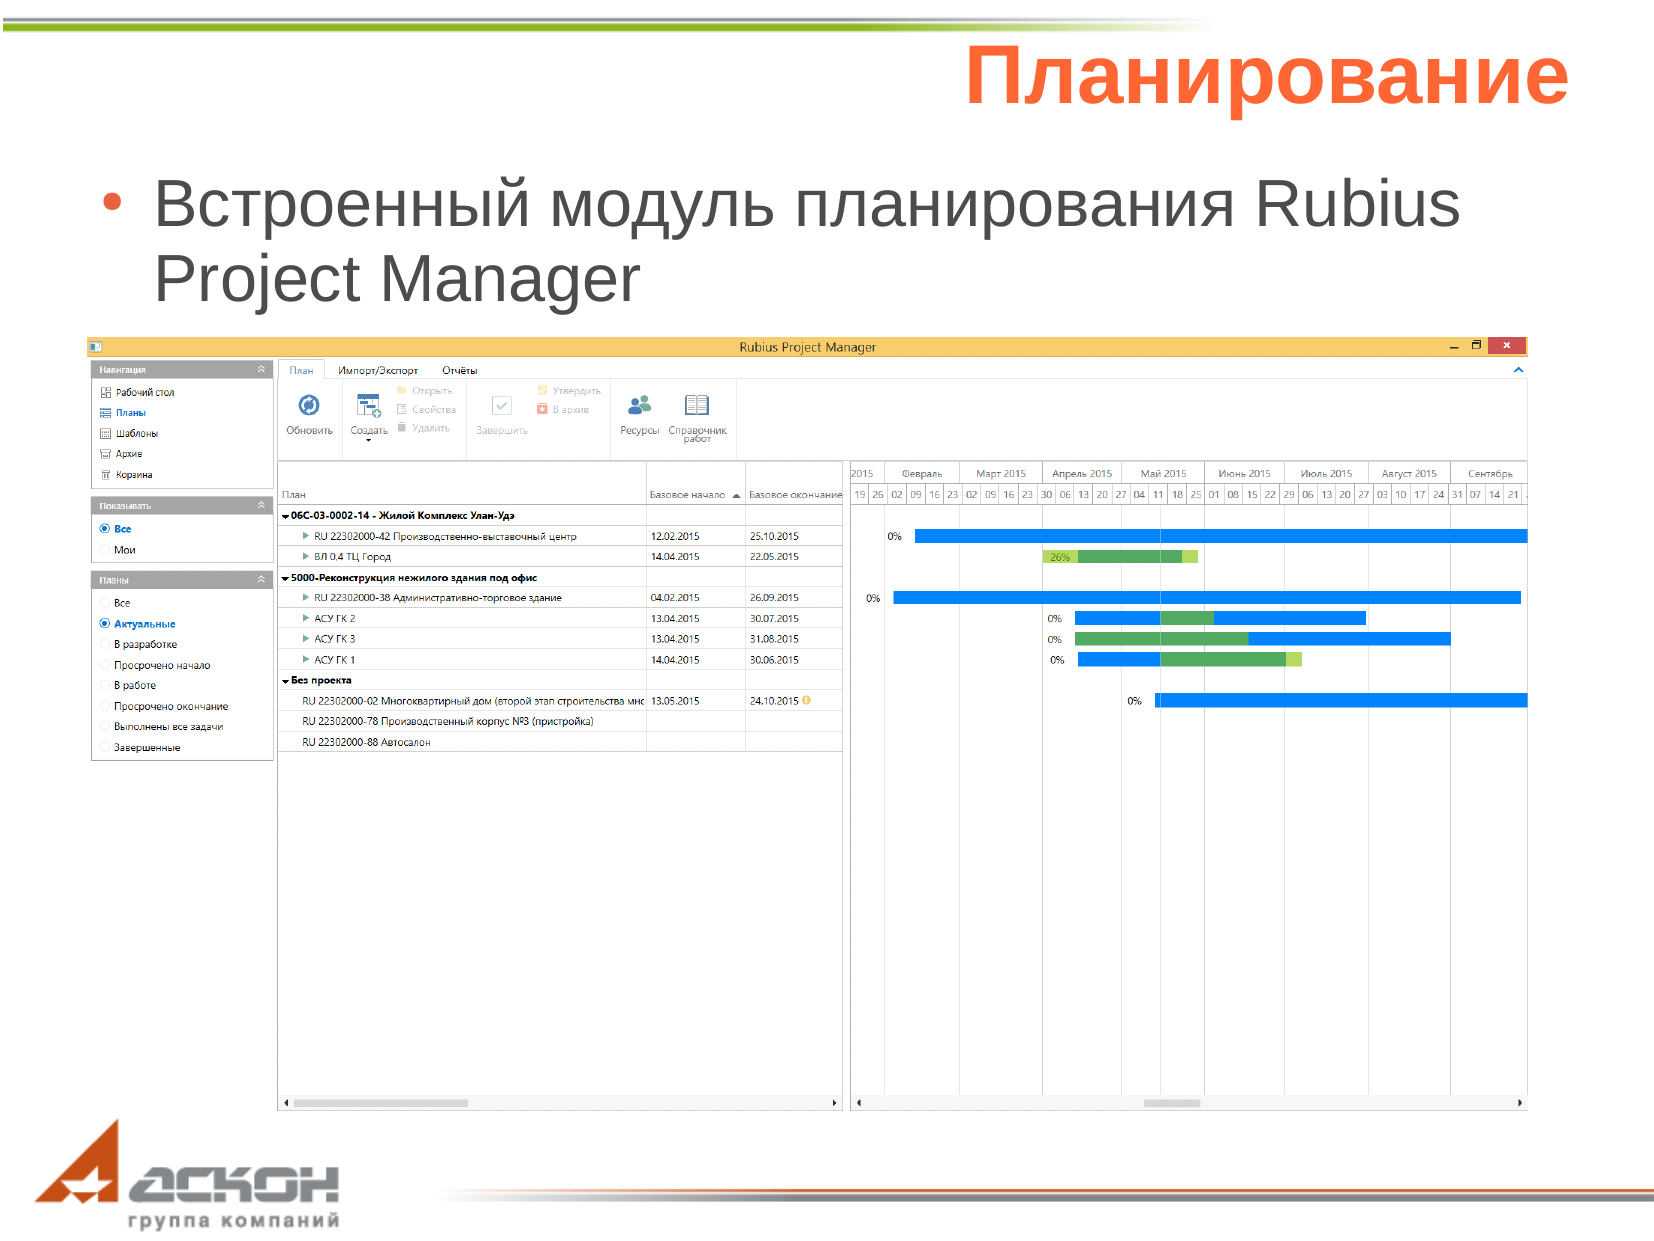

# Планирование
Встроенный модуль планирования Rubius Project Manager